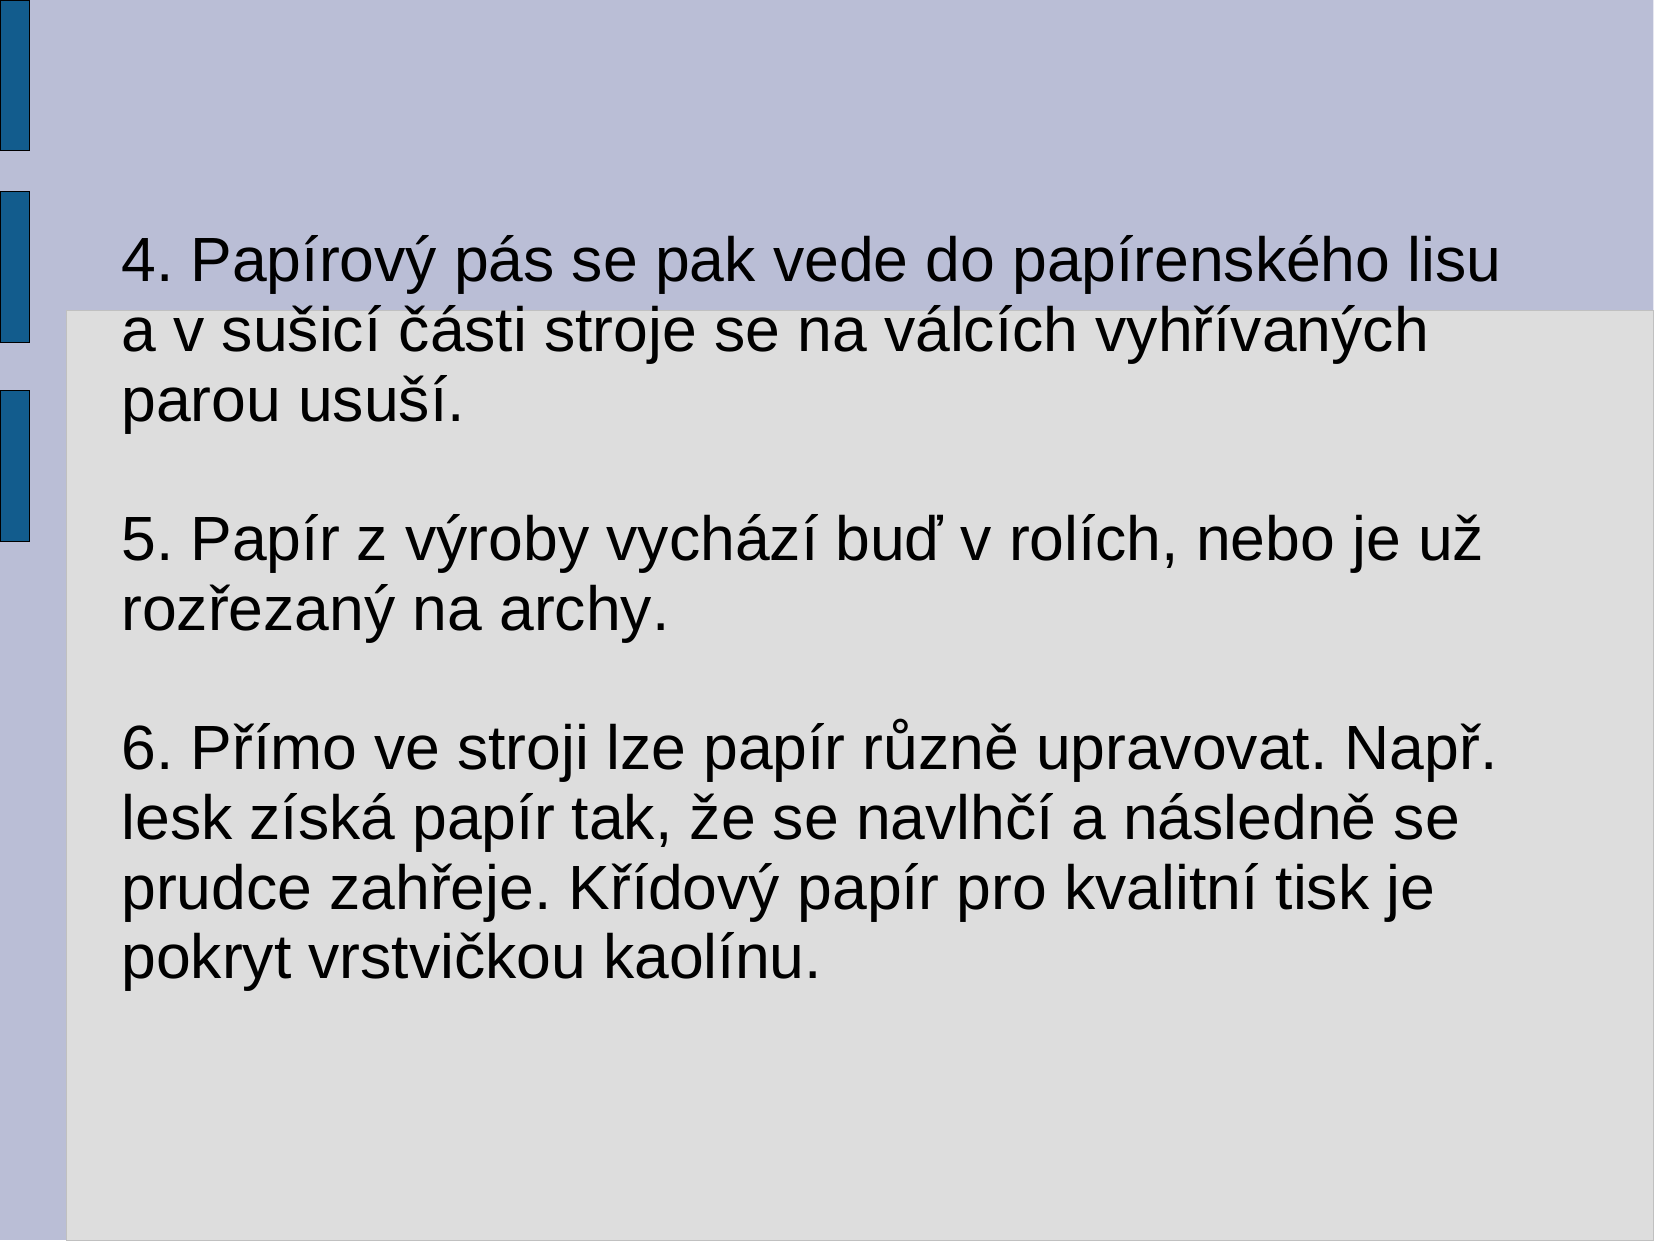

# 4. Papírový pás se pak vede do papírenského lisu a v sušicí části stroje se na válcích vyhřívaných parou usuší.
5. Papír z výroby vychází buď v rolích, nebo je už rozřezaný na archy.
6. Přímo ve stroji lze papír různě upravovat. Např. lesk získá papír tak, že se navlhčí a následně se prudce zahřeje. Křídový papír pro kvalitní tisk je pokryt vrstvičkou kaolínu.